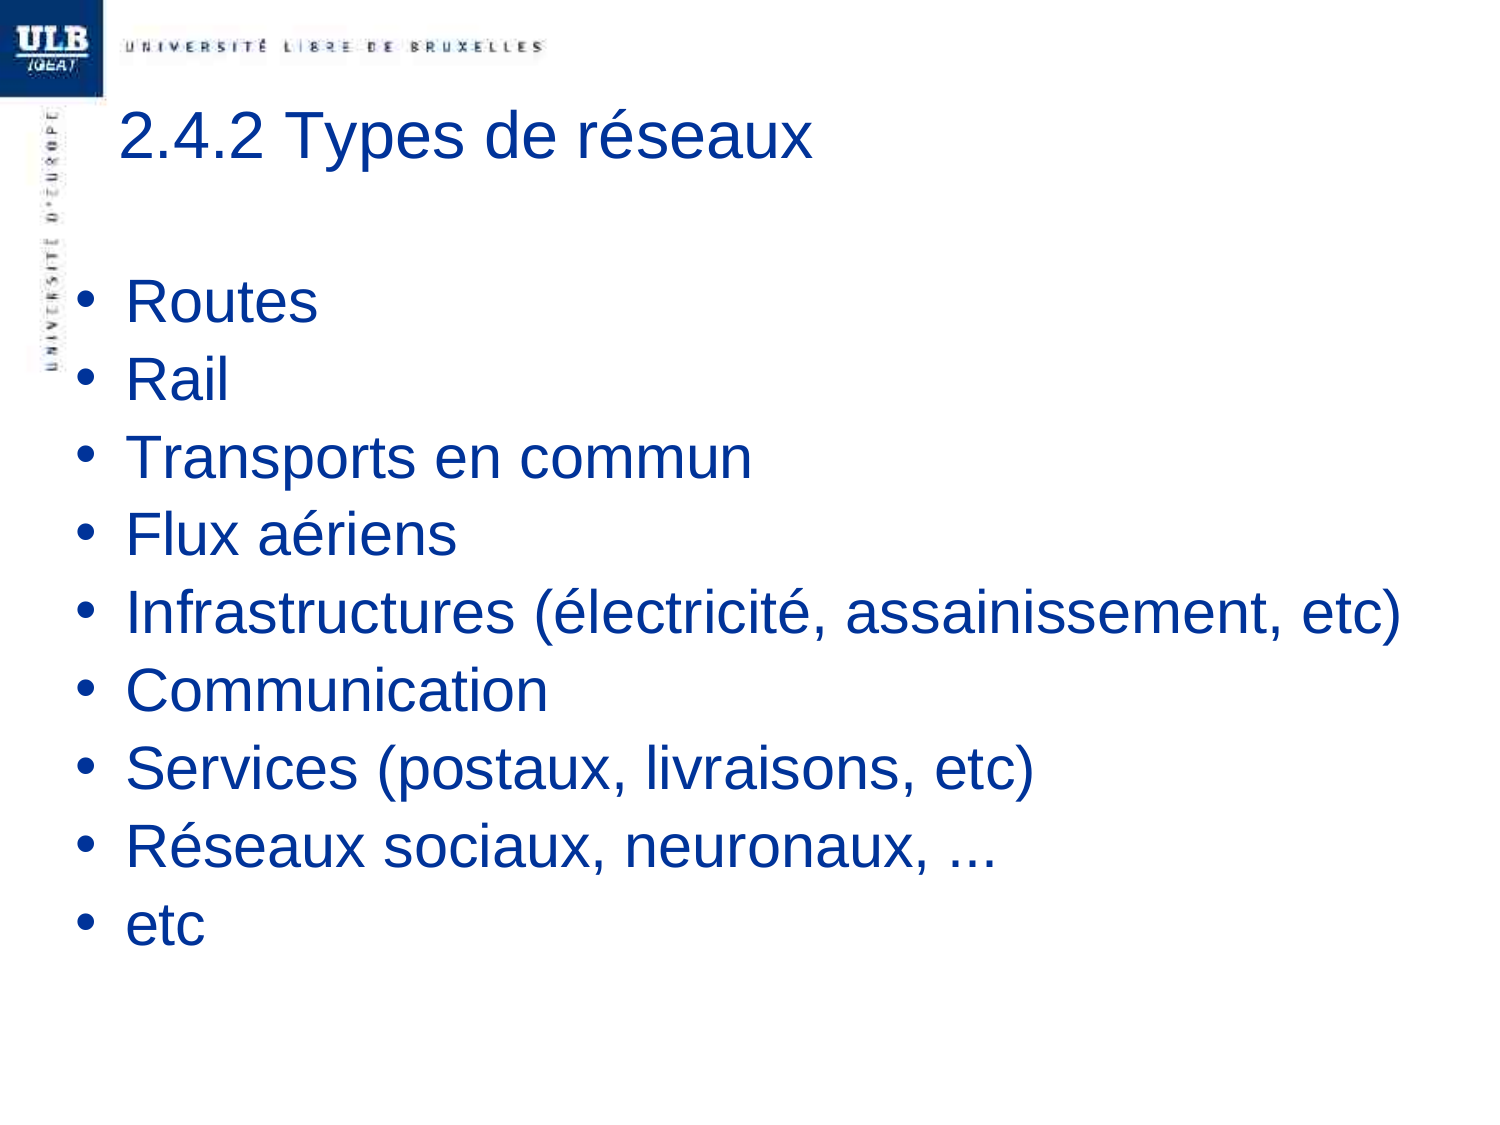

2.4.2 Types de réseaux
# Routes
Rail
Transports en commun
Flux aériens
Infrastructures (électricité, assainissement, etc)
Communication
Services (postaux, livraisons, etc)
Réseaux sociaux, neuronaux, ...
etc